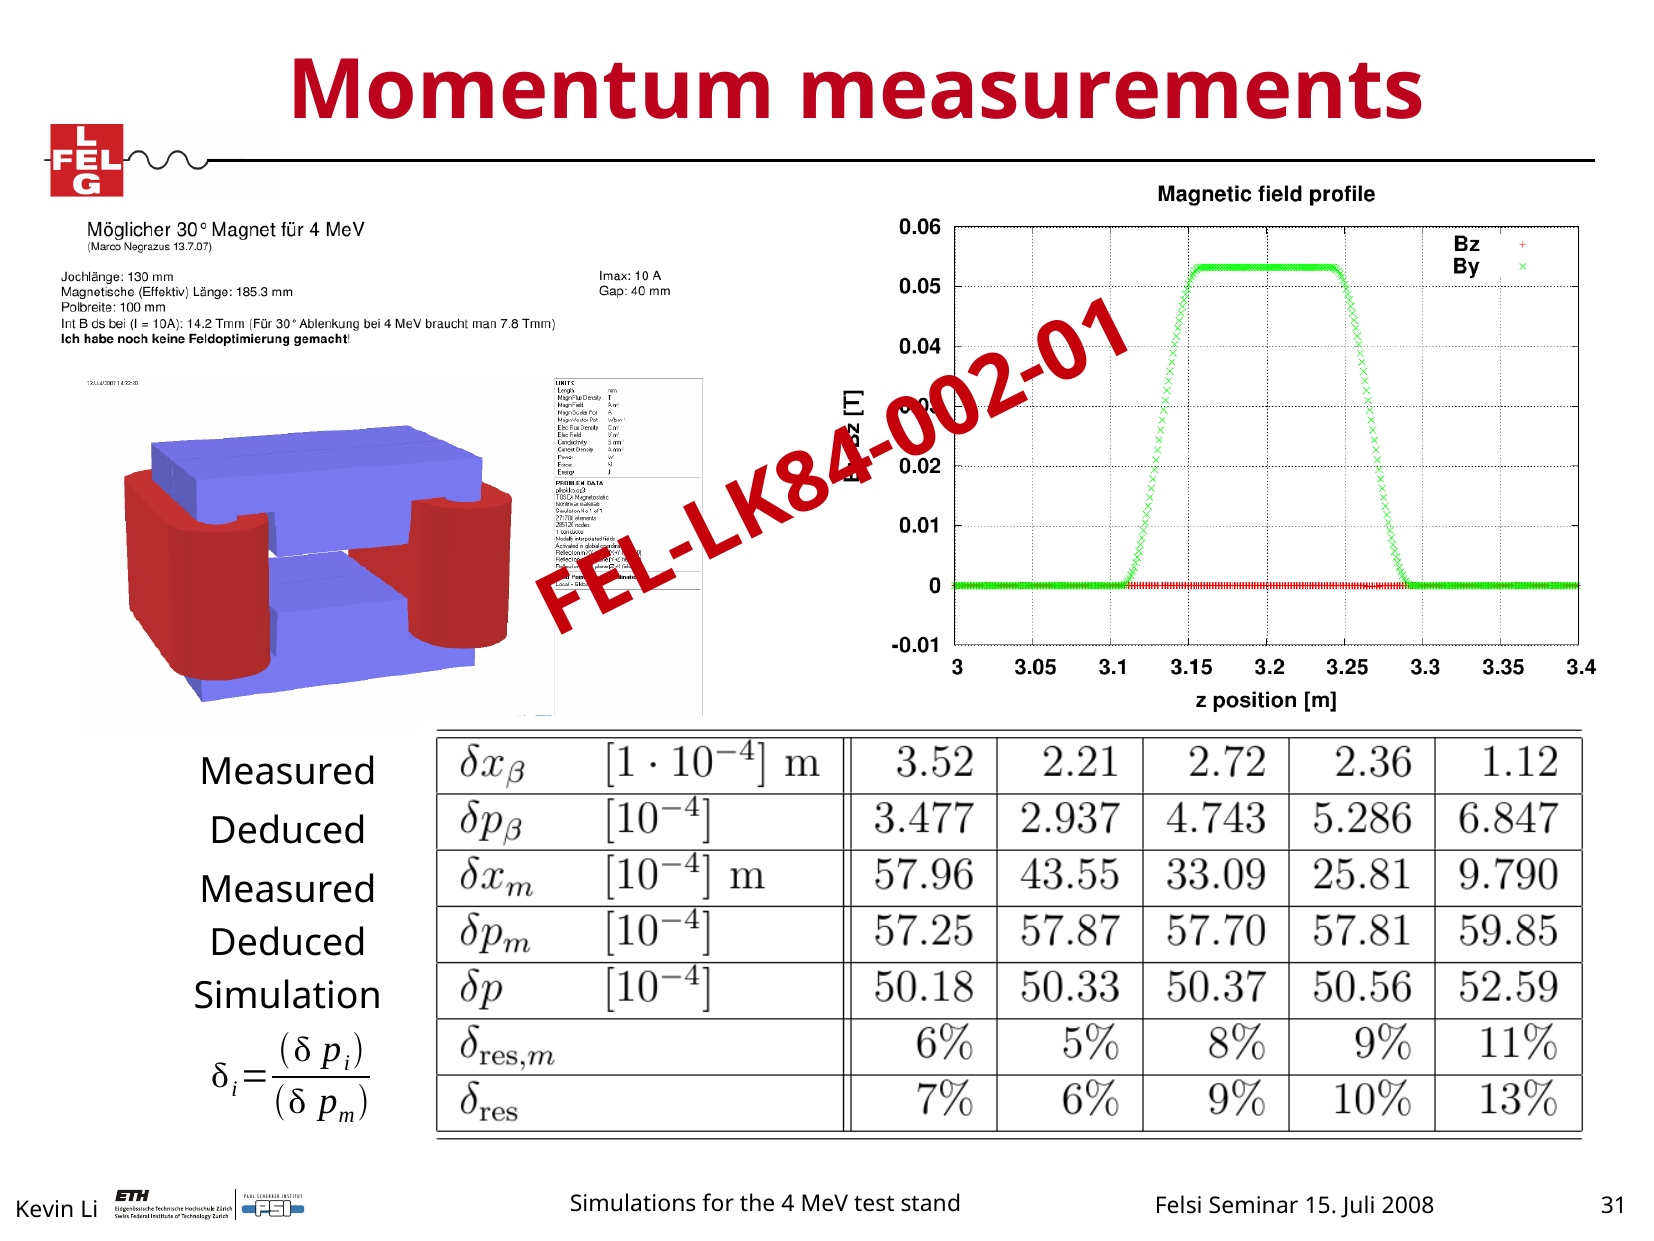

# Momentum measurements
FEL-LK84-002-01
Measured
Deduced
Measured
Deduced
Simulation